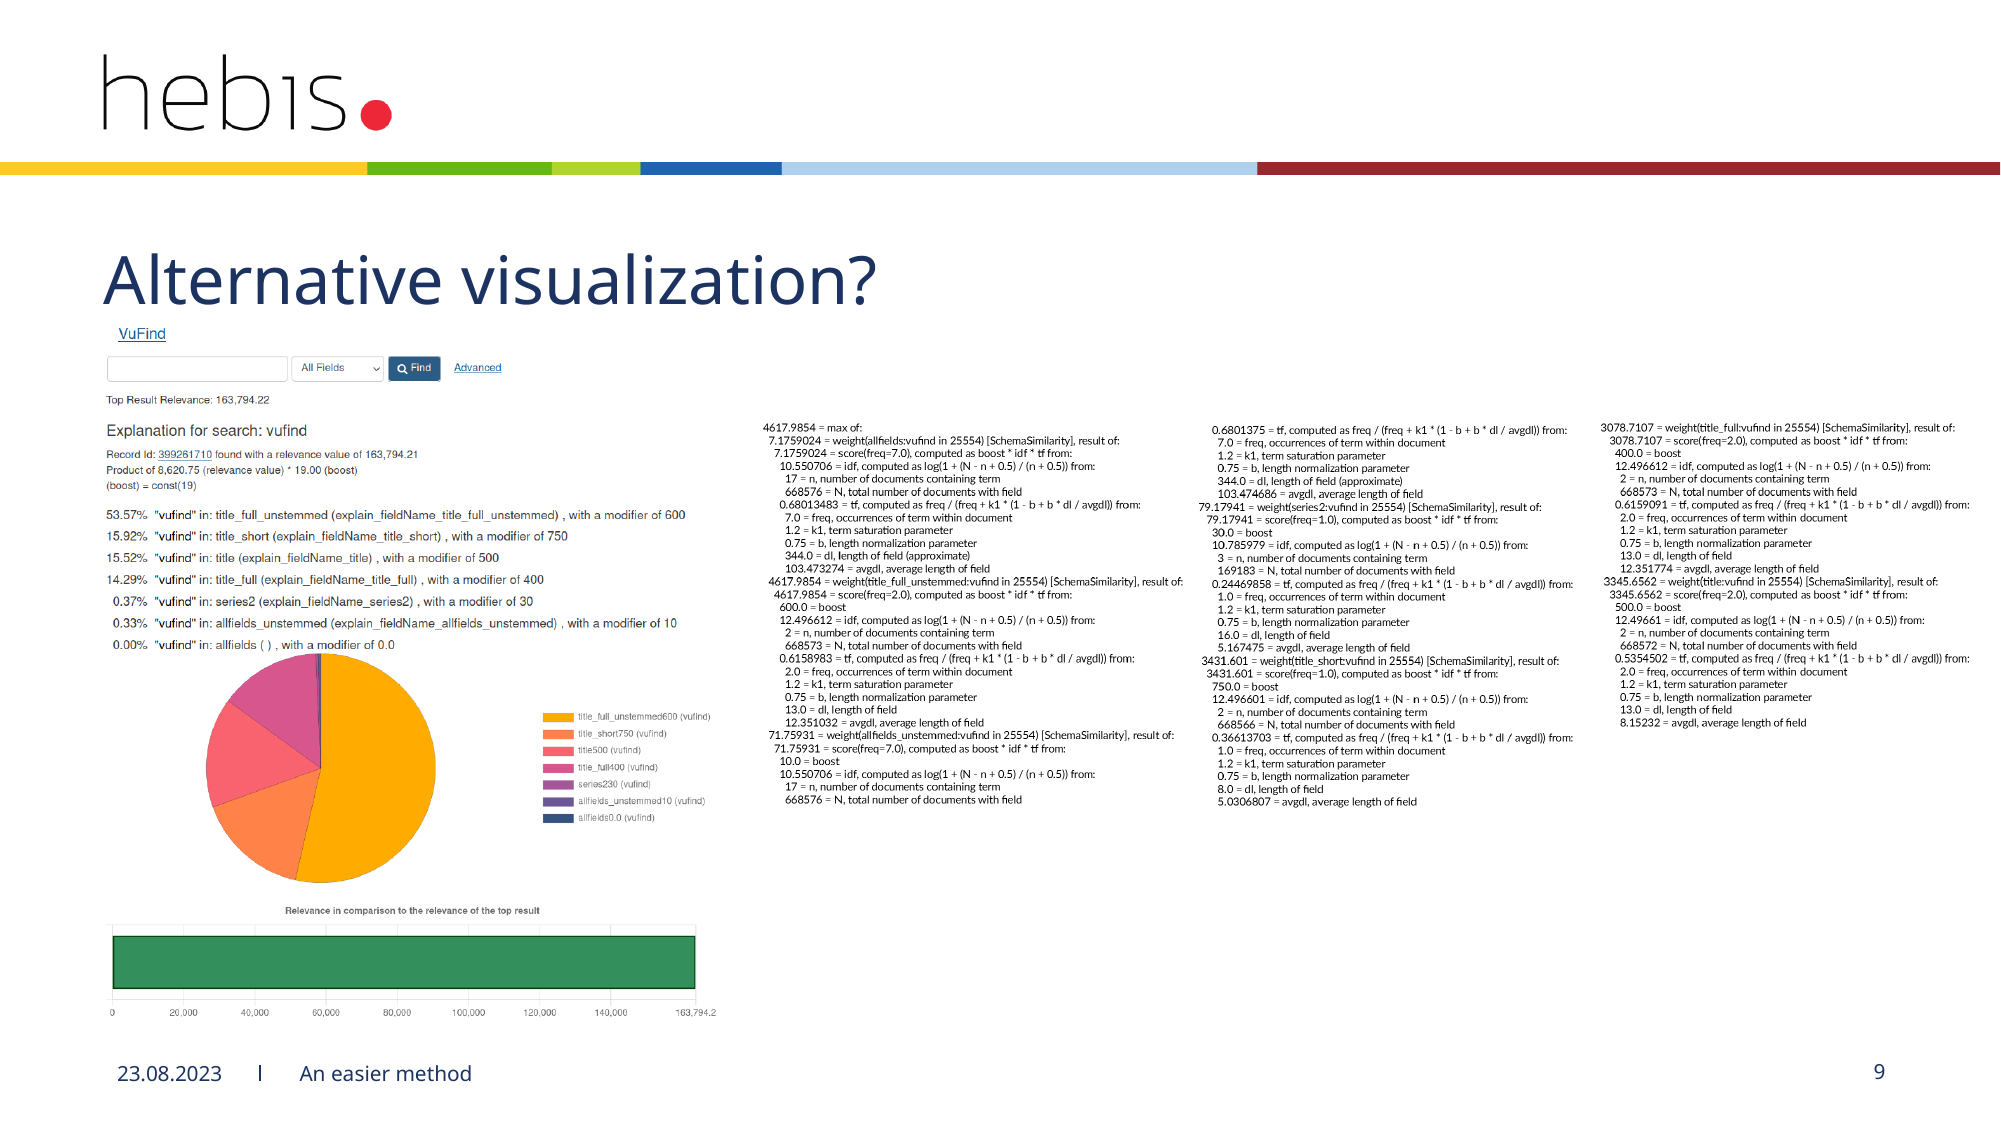

# Alternative visualization?
23.08.2023
An easier method